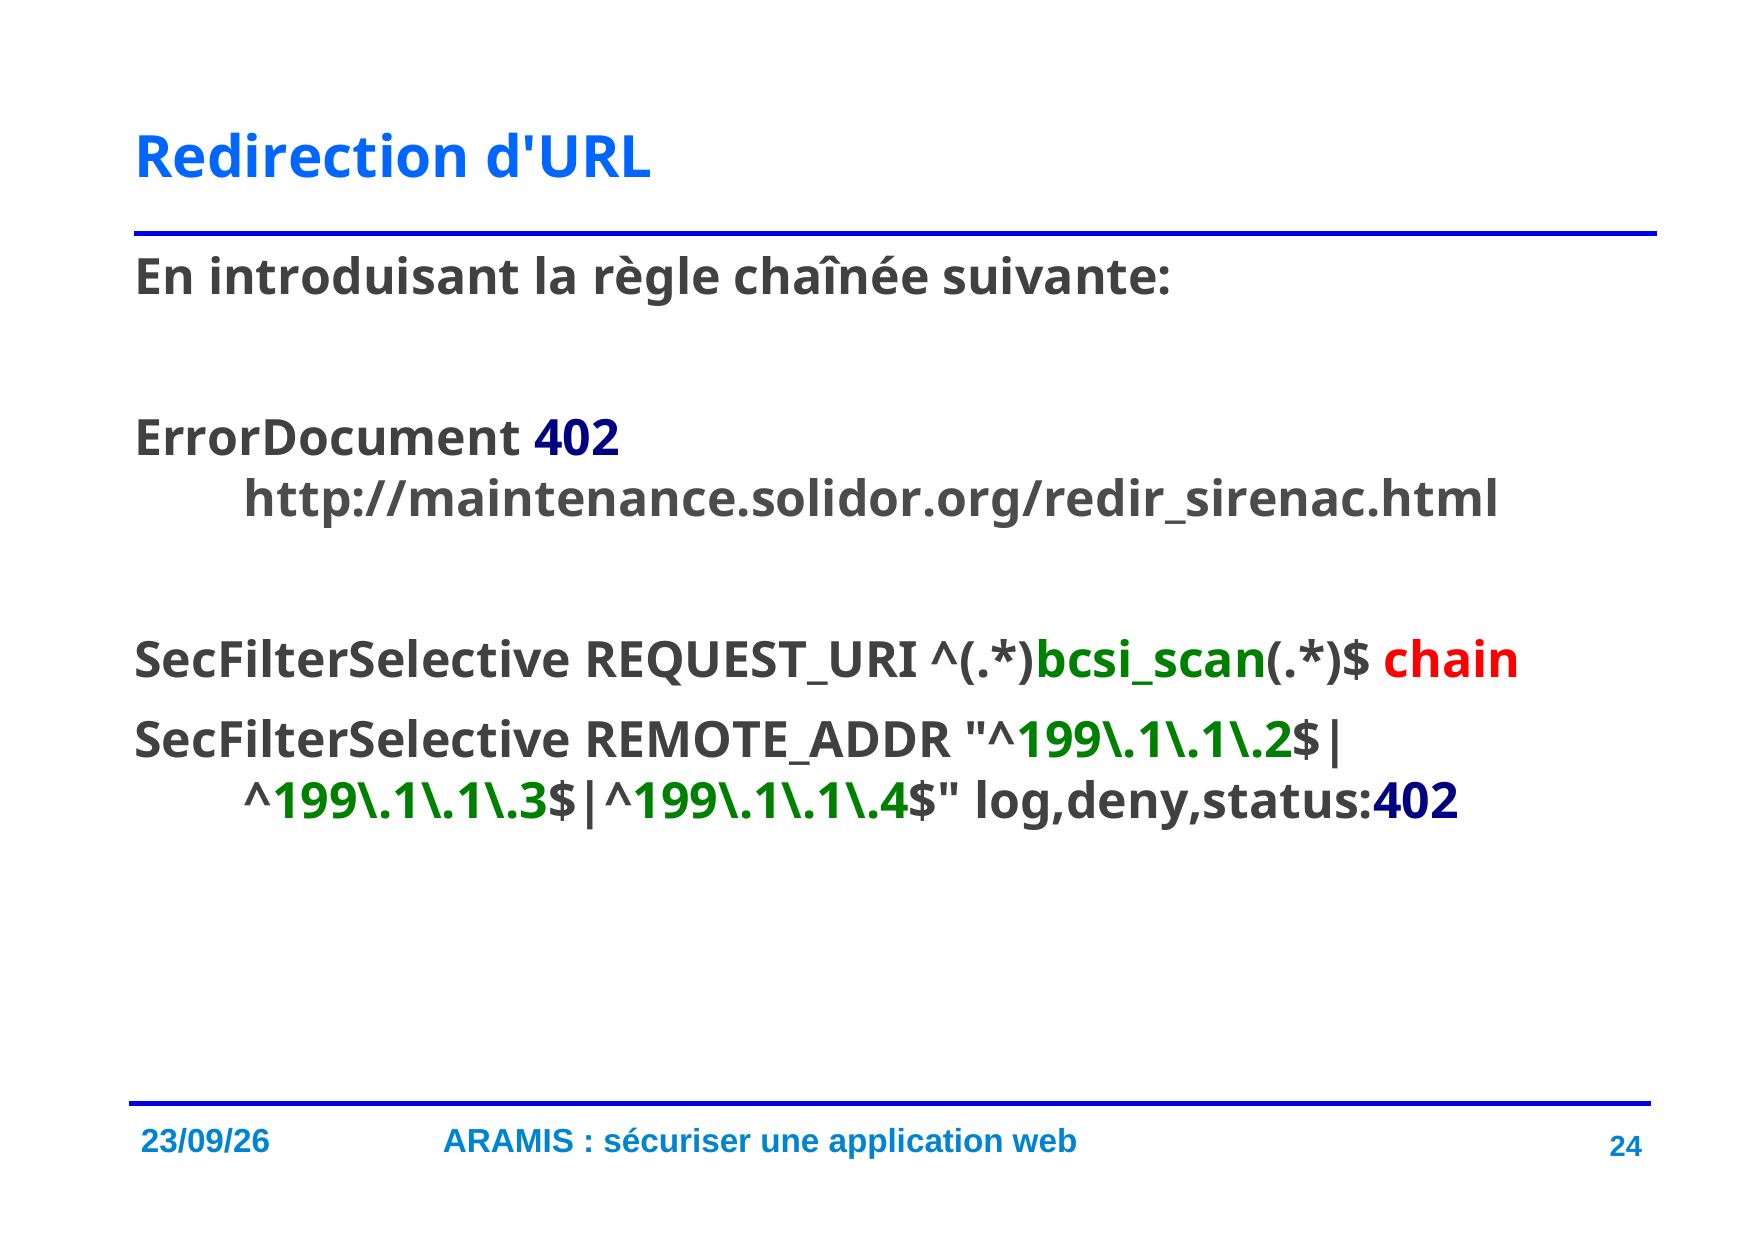

# Redirection d'URL
En introduisant la règle chaînée suivante:
ErrorDocument 402 http://maintenance.solidor.org/redir_sirenac.html
SecFilterSelective REQUEST_URI ^(.*)bcsi_scan(.*)$ chain
SecFilterSelective REMOTE_ADDR "^199\.1\.1\.2$|^199\.1\.1\.3$|^199\.1\.1\.4$" log,deny,status:402
ARAMIS : sécuriser une application web
24